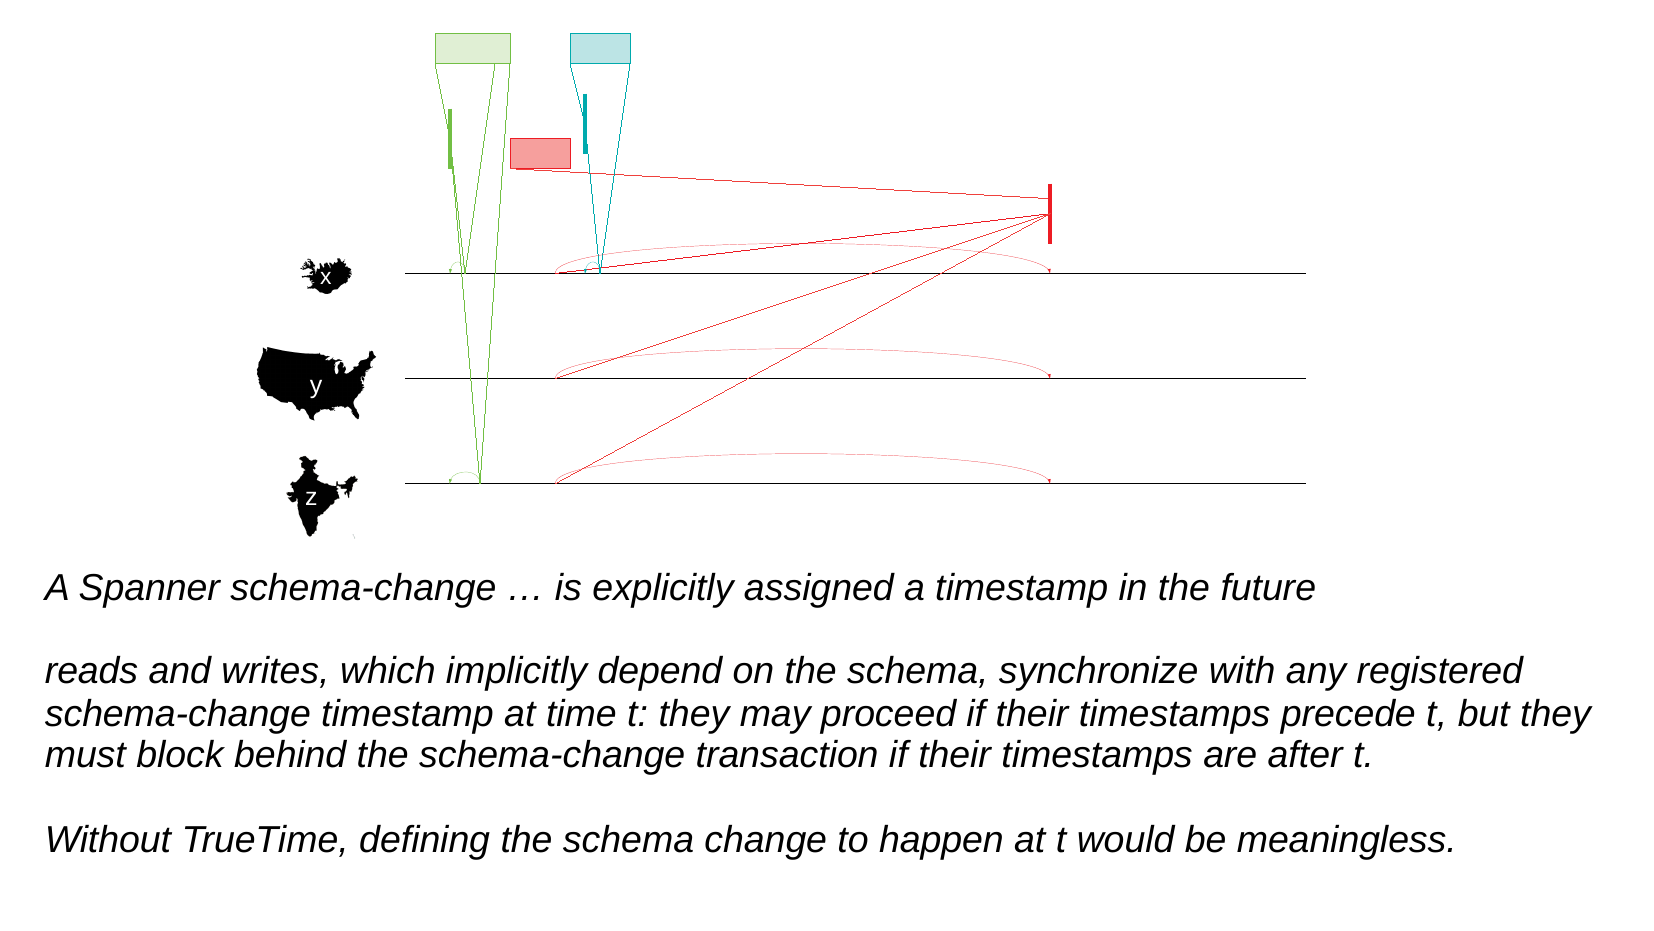

x
y
z
A Spanner schema-change … is explicitly assigned a timestamp in the future
reads and writes, which implicitly depend on the schema, synchronize with any registered schema-change timestamp at time t: they may proceed if their timestamps precede t, but they must block behind the schema-change transaction if their timestamps are after t.
Without TrueTime, defining the schema change to happen at t would be meaningless.